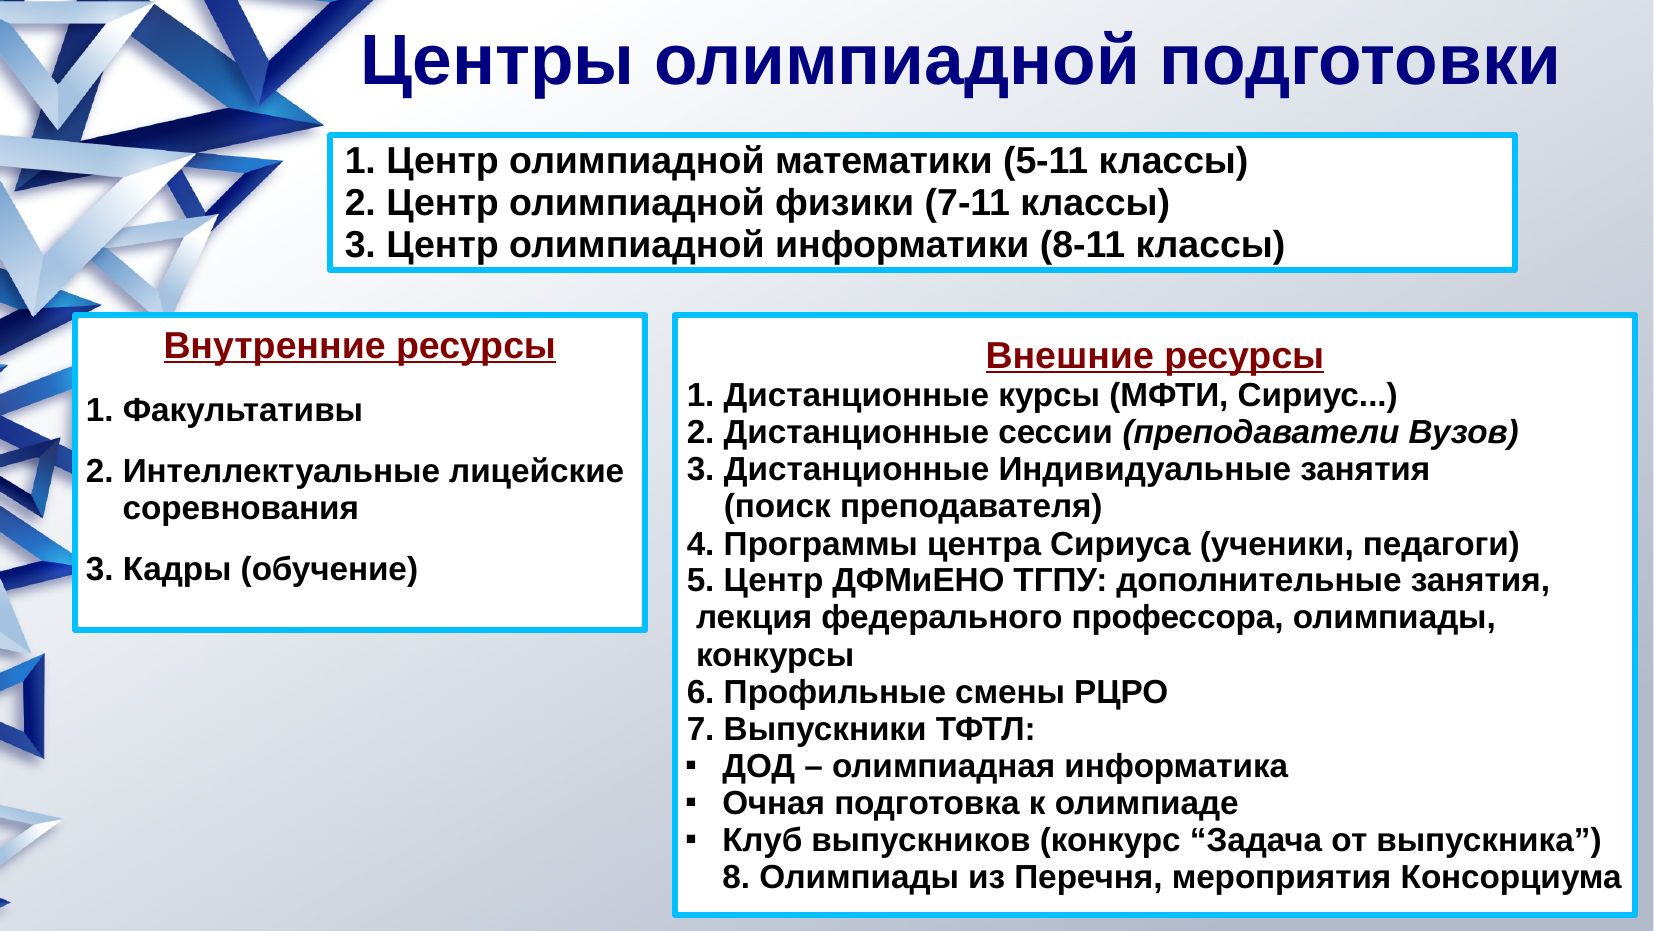

# Центры олимпиадной подготовки
1. Центр олимпиадной математики (5-11 классы)
2. Центр олимпиадной физики (7-11 классы)
3. Центр олимпиадной информатики (8-11 классы)
Внутренние ресурсы
1. Факультативы
2. Интеллектуальные лицейские
 соревнования
3. Кадры (обучение)
Внешние ресурсы
1. Дистанционные курсы (МФТИ, Сириус...)
2. Дистанционные сессии (преподаватели Вузов)
3. Дистанционные Индивидуальные занятия
 (поиск преподавателя)
4. Программы центра Сириуса (ученики, педагоги)
5. Центр ДФМиЕНО ТГПУ: дополнительные занятия,
 лекция федерального профессора, олимпиады,
 конкурсы
6. Профильные смены РЦРО
7. Выпускники ТФТЛ:
ДОД – олимпиадная информатика
Очная подготовка к олимпиаде
Клуб выпускников (конкурс “Задача от выпускника”)
8. Олимпиады из Перечня, мероприятия Консорциума